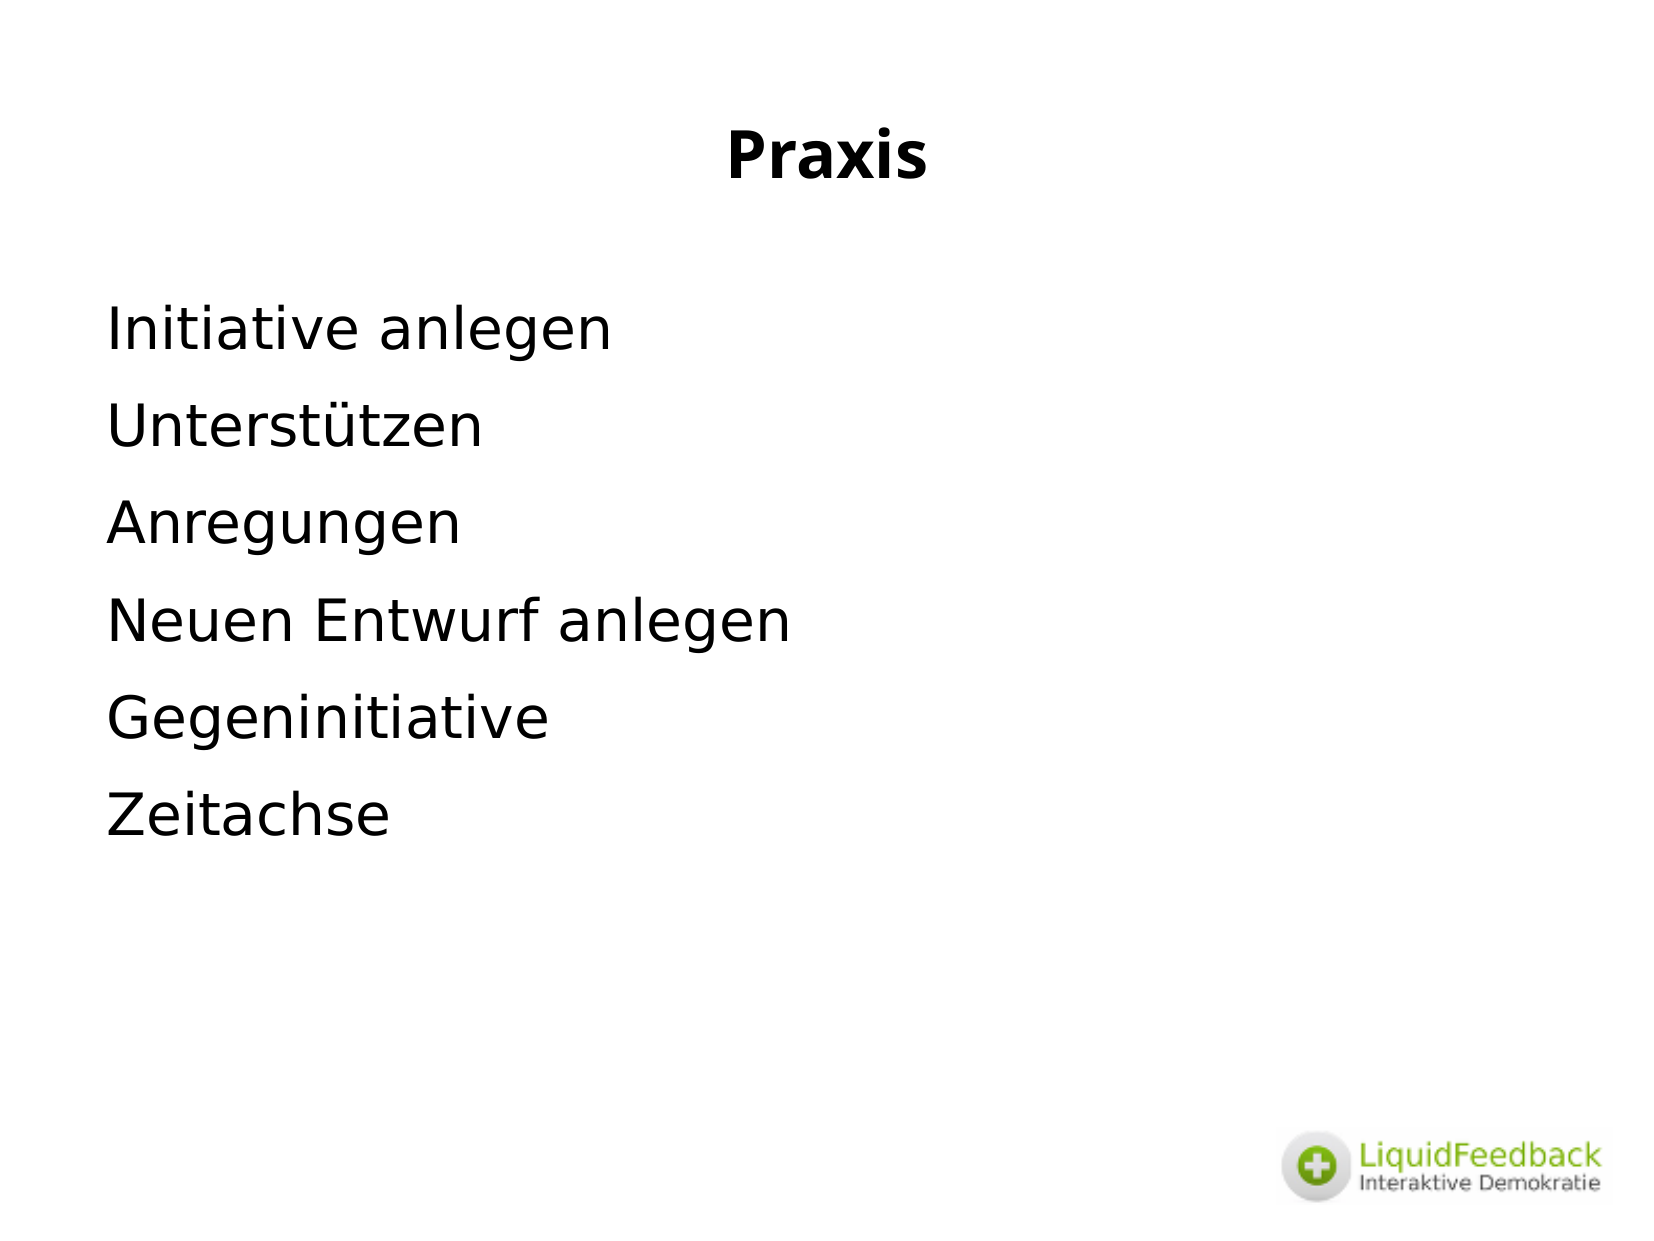

# Praxis
Initiative anlegen
Unterstützen
Anregungen
Neuen Entwurf anlegen
Gegeninitiative
Zeitachse